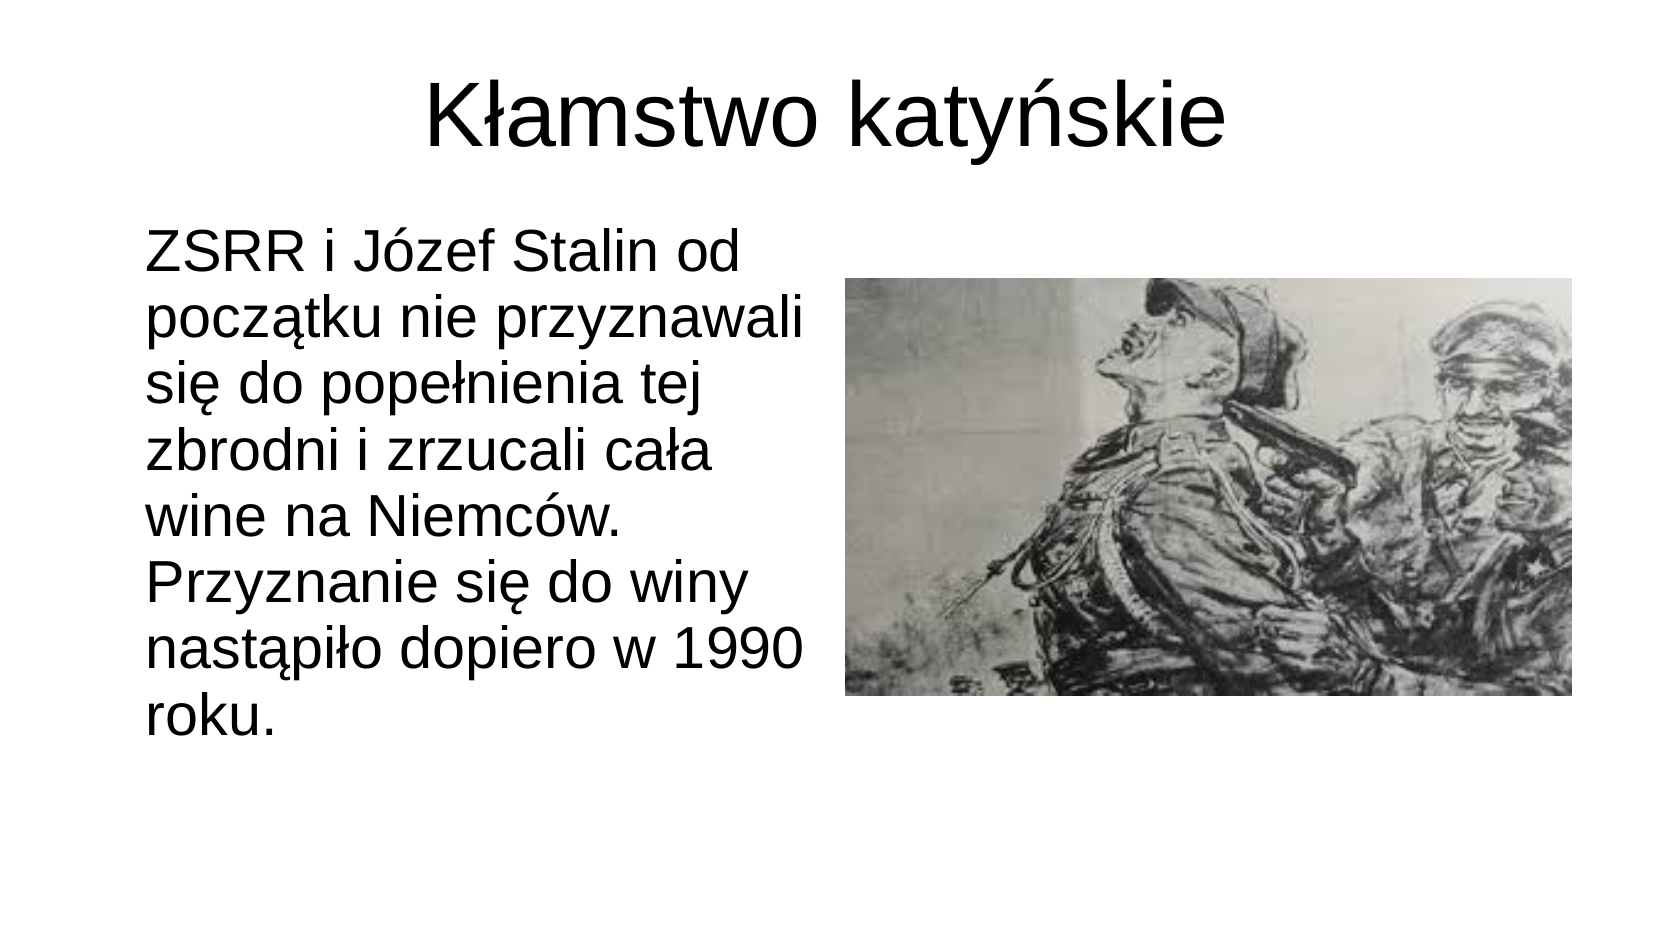

# Kłamstwo katyńskie
ZSRR i Józef Stalin od początku nie przyznawali się do popełnienia tej zbrodni i zrzucali cała wine na Niemców. Przyznanie się do winy nastąpiło dopiero w 1990 roku.